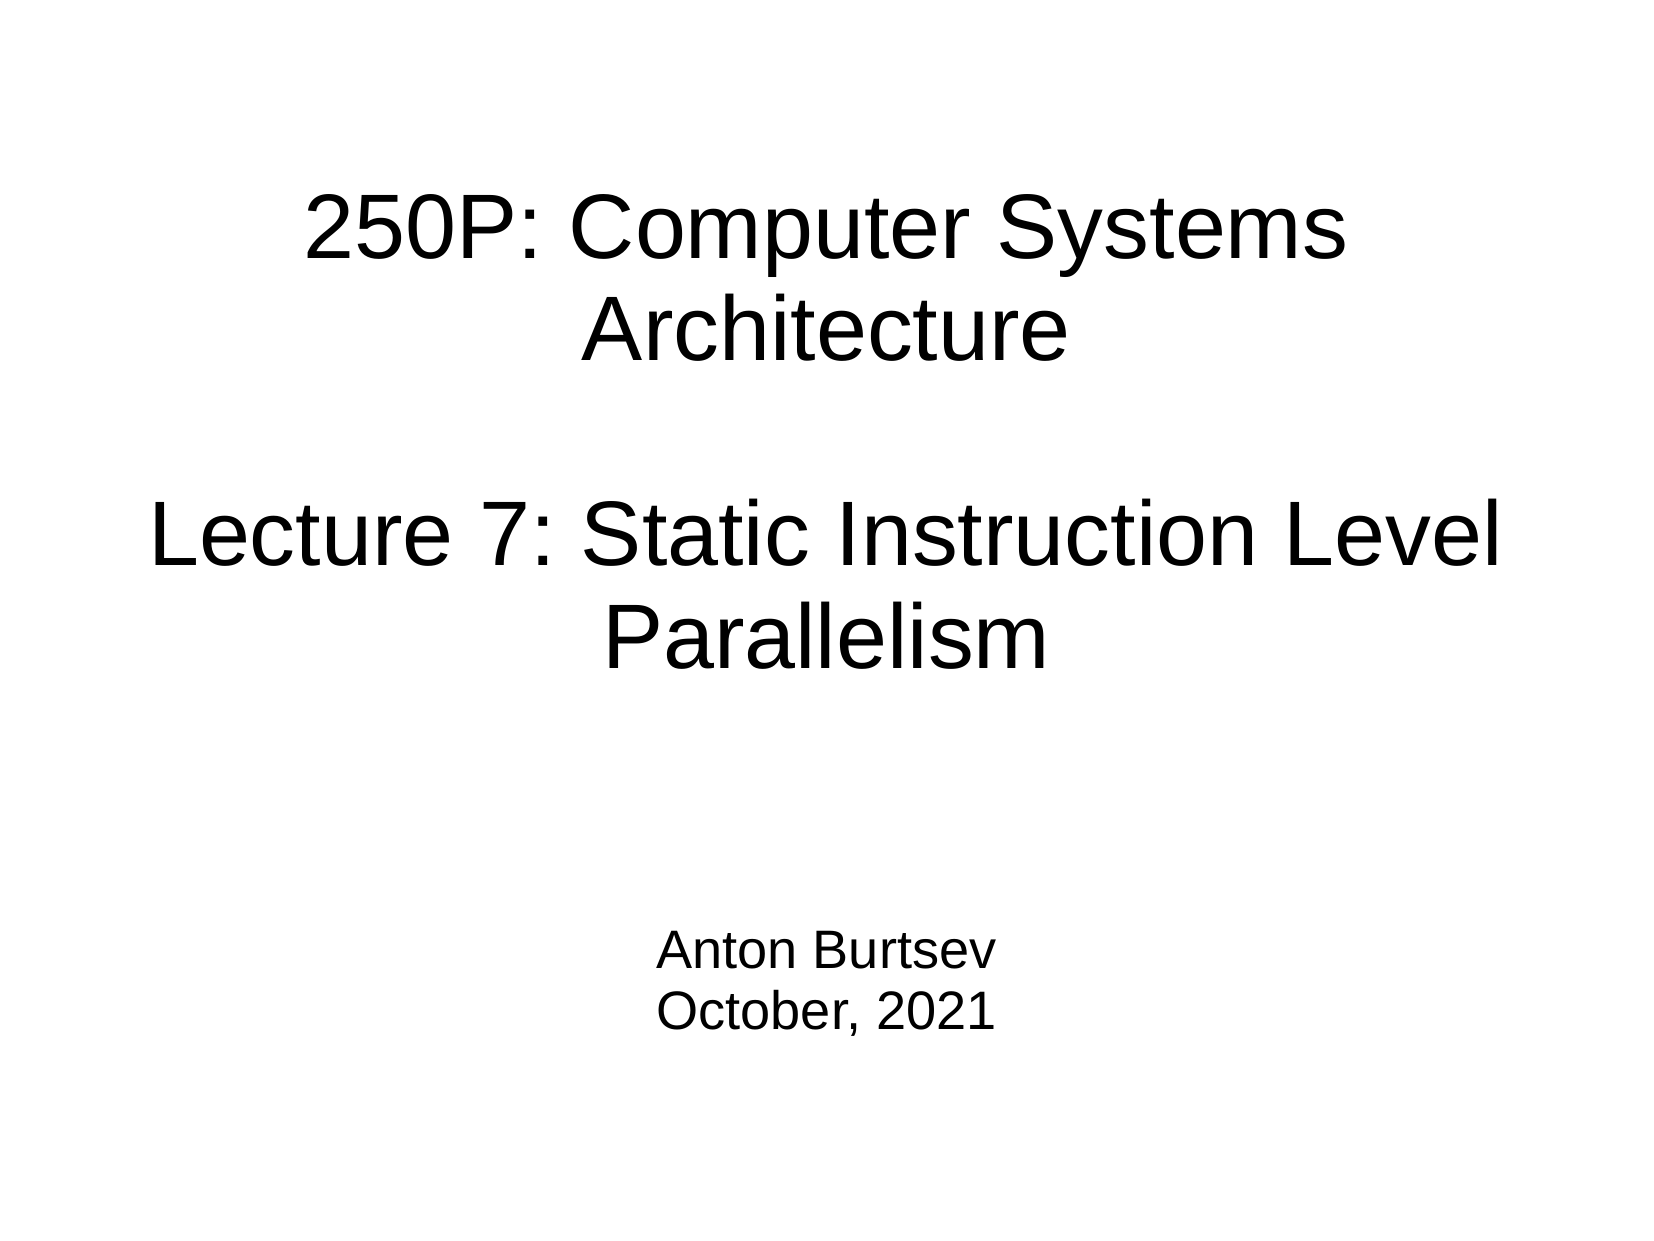

# 250P: Computer Systems Architecture Lecture 7: Static Instruction Level Parallelism
Anton Burtsev
October, 2021